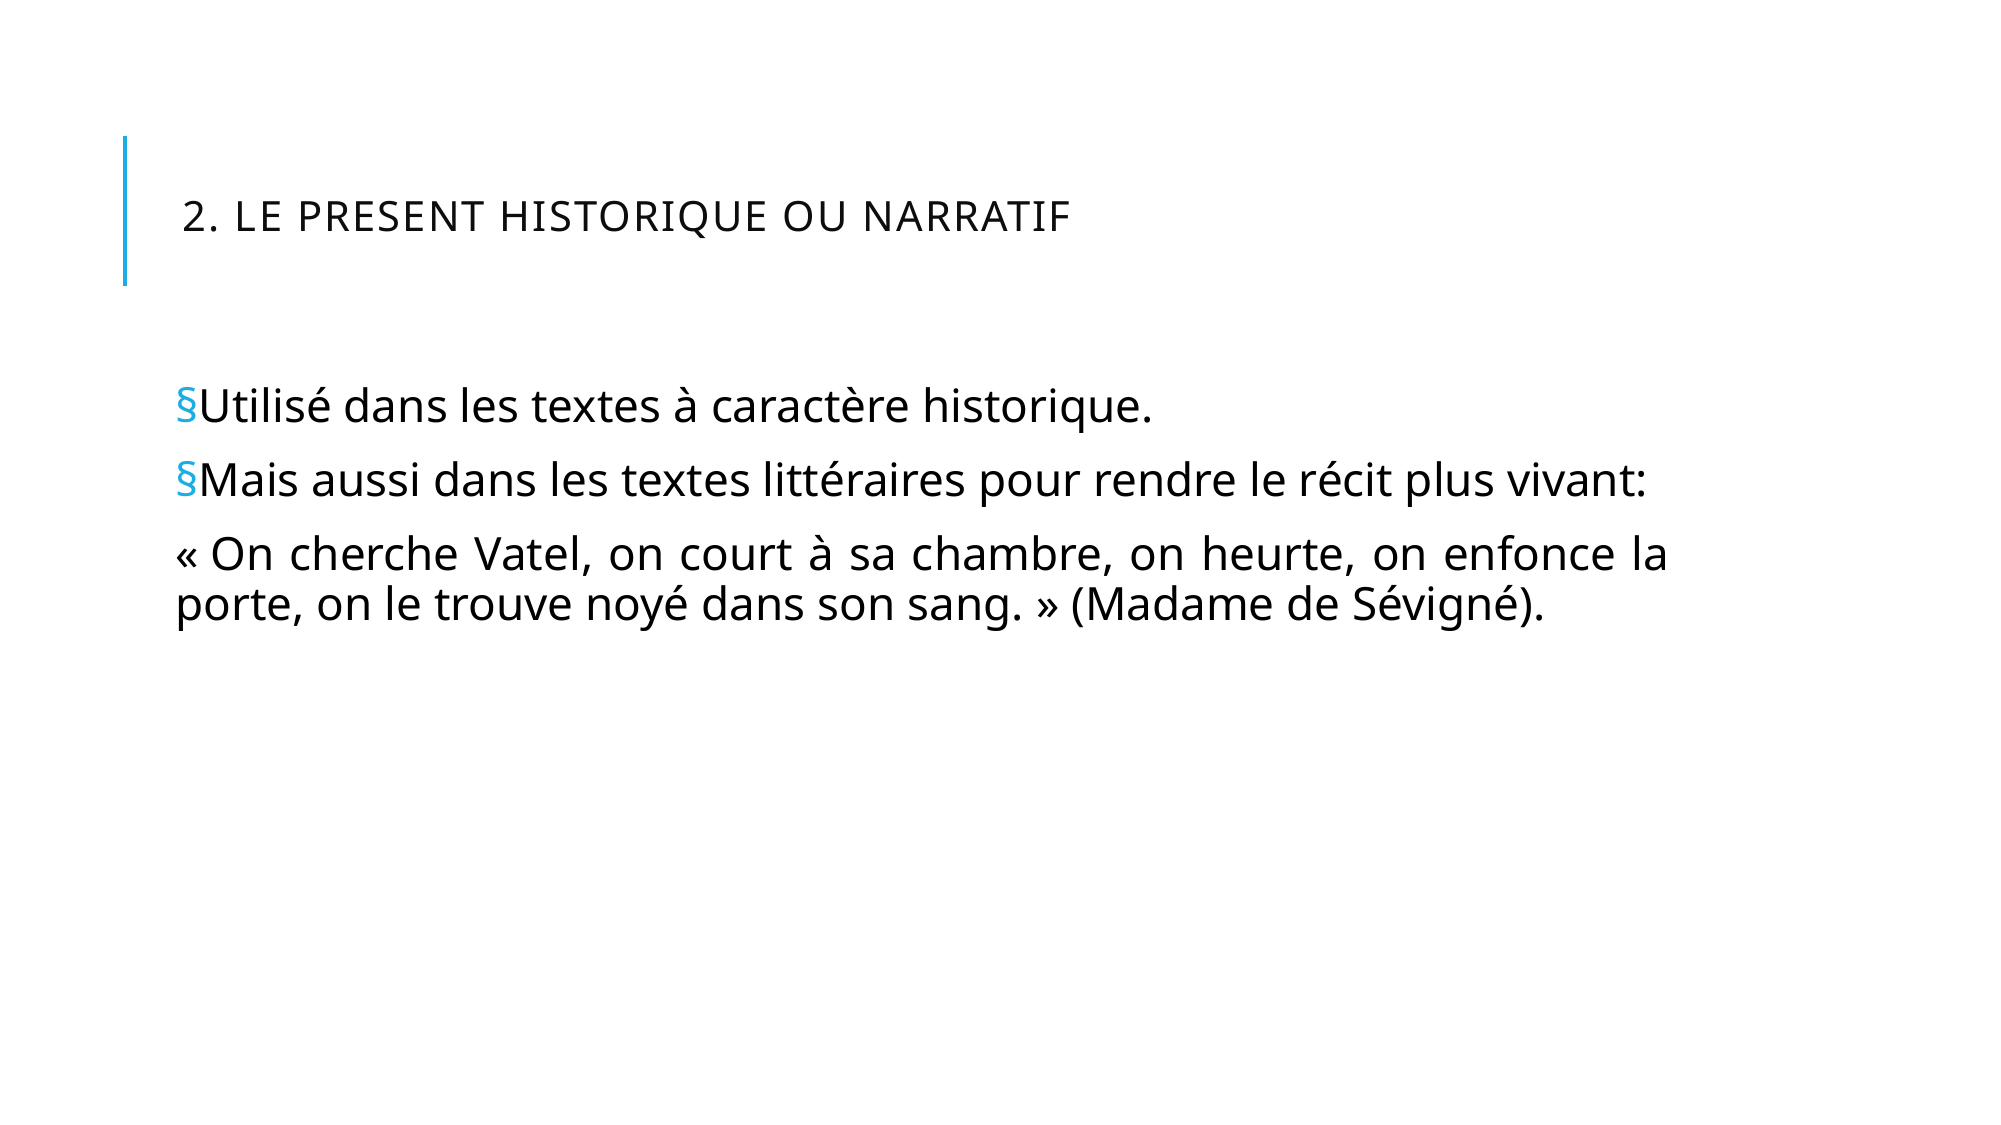

# 2. LE PRESENT HISTORIQUE OU NARRATIF
Utilisé dans les textes à caractère historique.
Mais aussi dans les textes littéraires pour rendre le récit plus vivant:
« On cherche Vatel, on court à sa chambre, on heurte, on enfonce la porte, on le trouve noyé dans son sang. » (Madame de Sévigné).